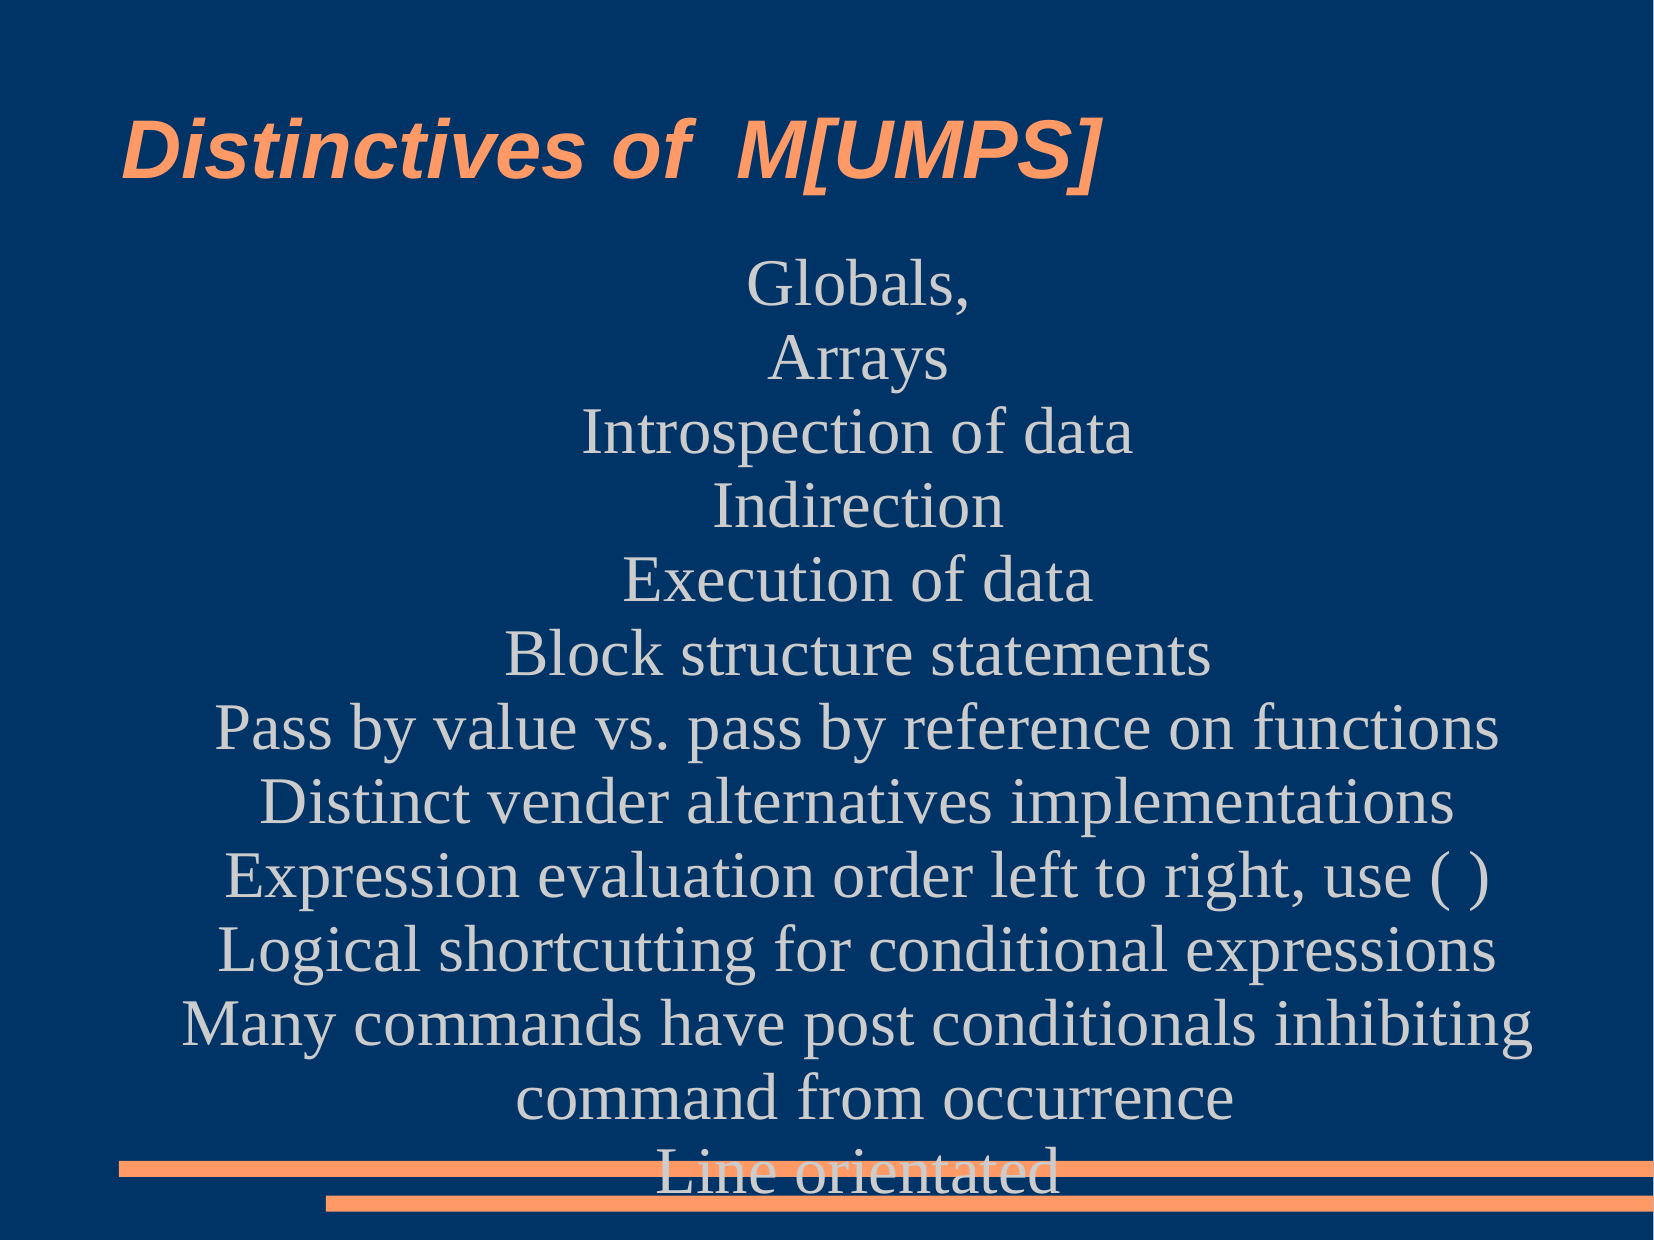

# Distinctives of M[UMPS]
Globals,
Arrays
Introspection of data
Indirection
Execution of data
Block structure statements
Pass by value vs. pass by reference on functions
Distinct vender alternatives implementations
Expression evaluation order left to right, use ( )
Logical shortcutting for conditional expressions
Many commands have post conditionals inhibiting command from occurrence
Line orientated